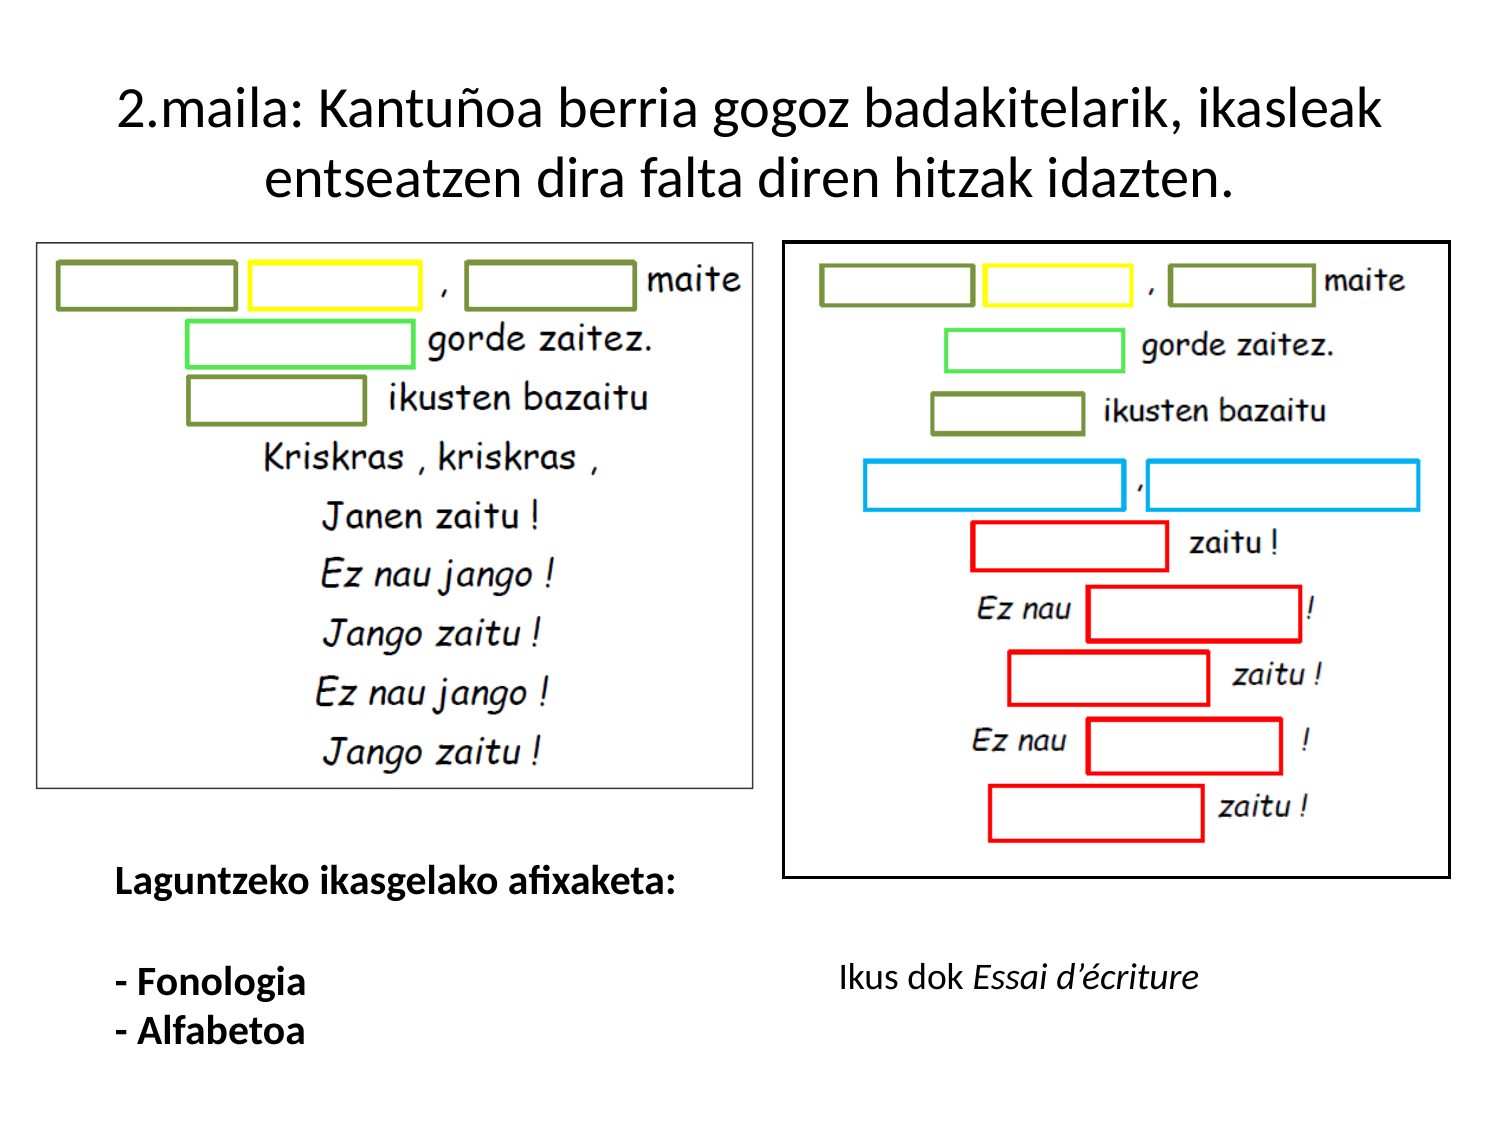

# 2.maila: Kantuñoa berria gogoz badakitelarik, ikasleak entseatzen dira falta diren hitzak idazten.
Laguntzeko ikasgelako afixaketa:
- Fonologia
- Alfabetoa
Ikus dok Essai d’écriture